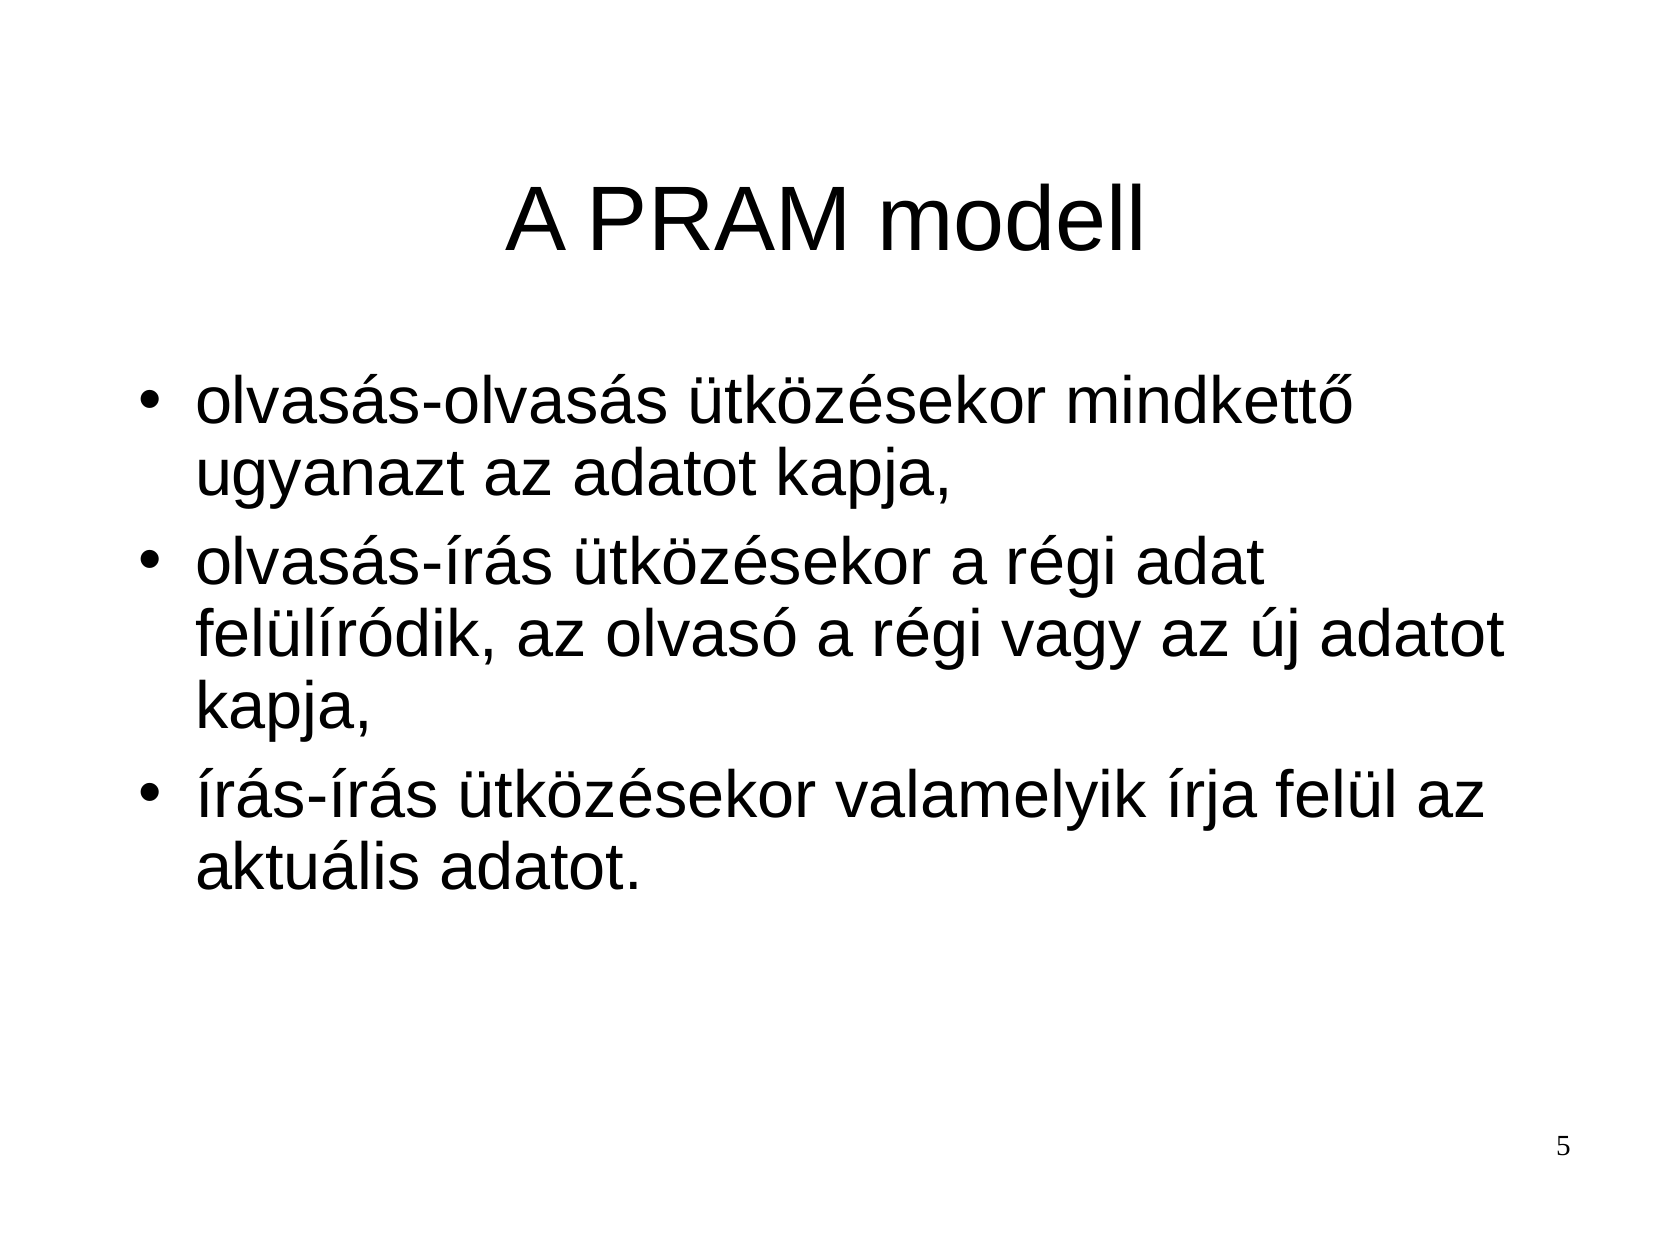

# A PRAM modell
olvasás-olvasás ütközésekor mindkettő ugyanazt az adatot kapja,
olvasás-írás ütközésekor a régi adat felülíródik, az olvasó a régi vagy az új adatot kapja,
írás-írás ütközésekor valamelyik írja felül az aktuális adatot.
5